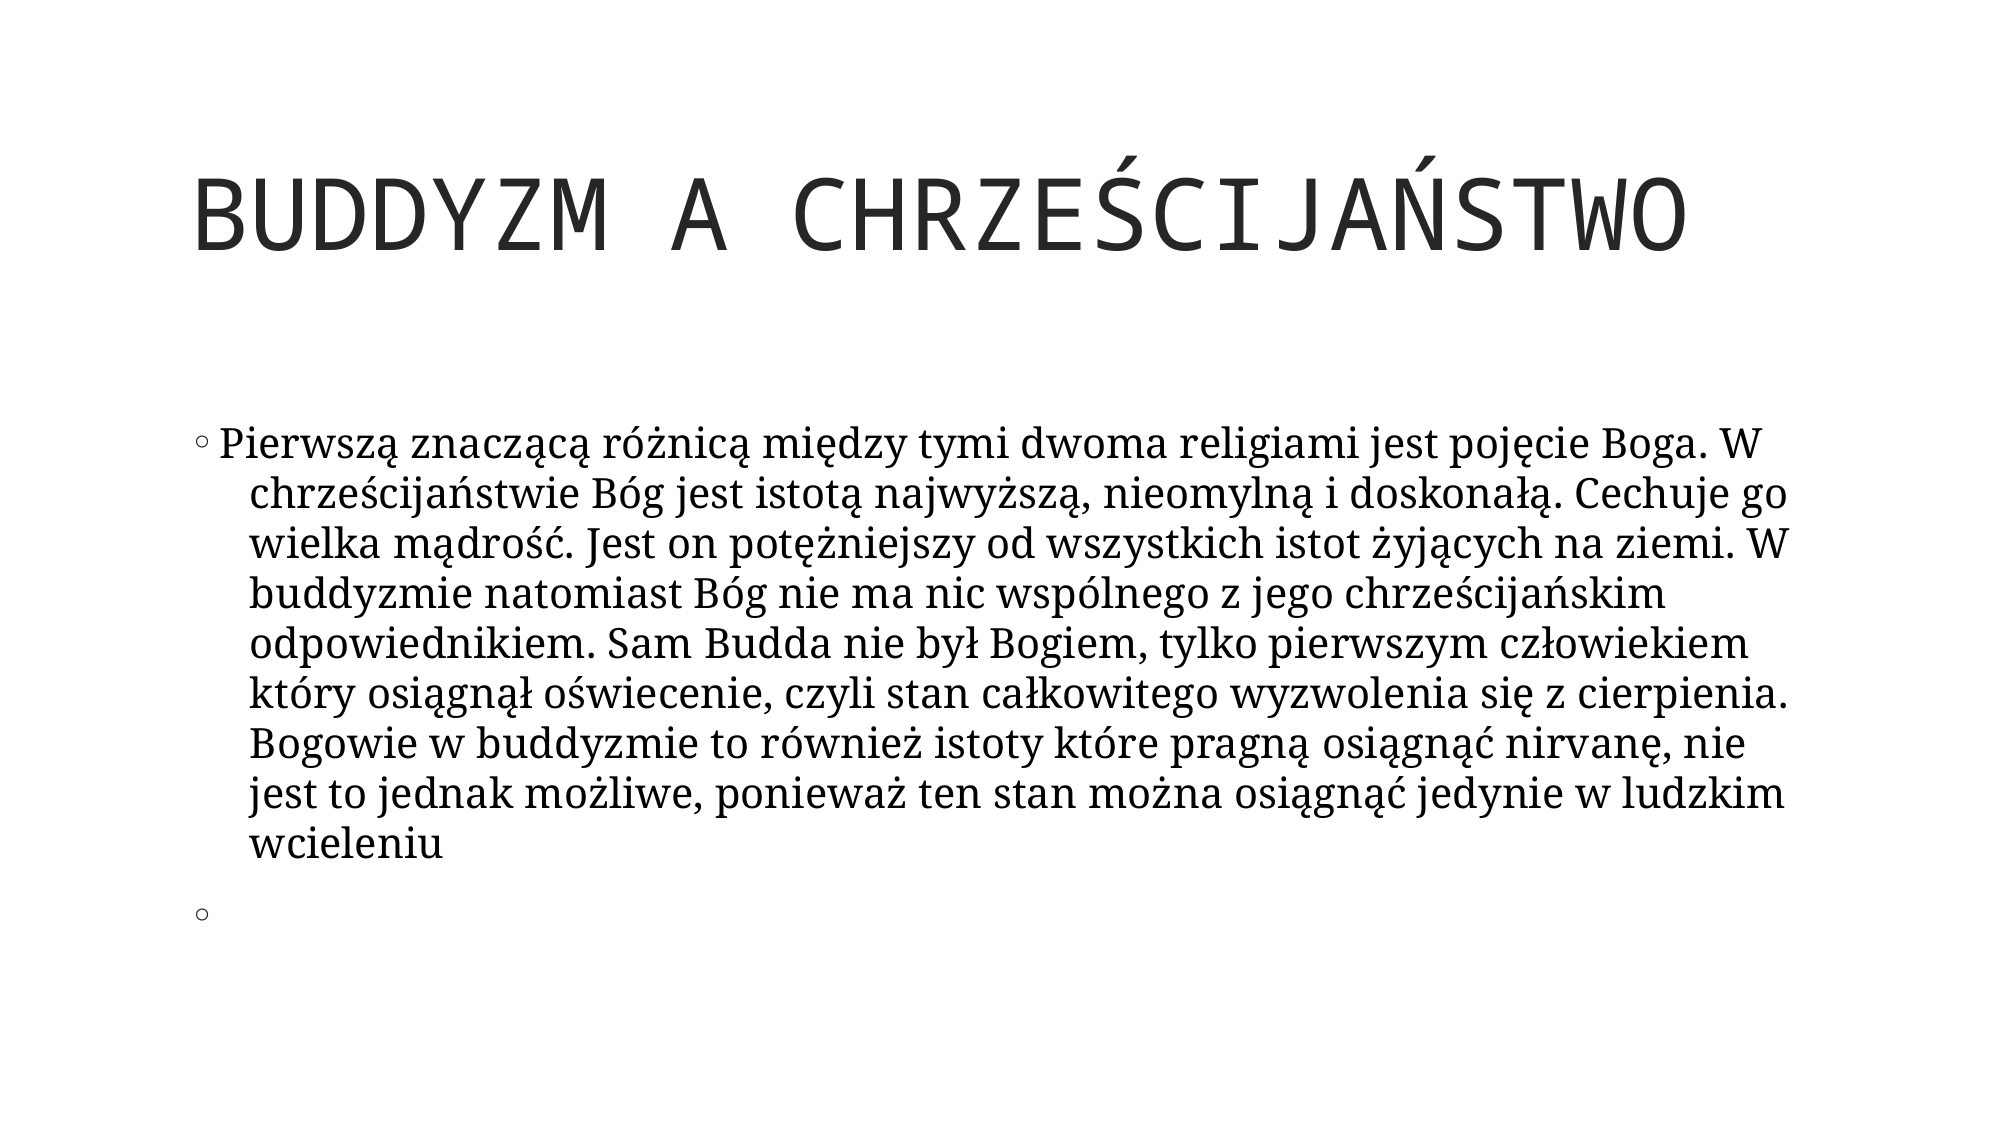

# BUDDYZM A CHRZEŚCIJAŃSTWO
Pierwszą znaczącą różnicą między tymi dwoma religiami jest pojęcie Boga. W chrześcijaństwie Bóg jest istotą najwyższą, nieomylną i doskonałą. Cechuje go wielka mądrość. Jest on potężniejszy od wszystkich istot żyjących na ziemi. W buddyzmie natomiast Bóg nie ma nic wspólnego z jego chrześcijańskim odpowiednikiem. Sam Budda nie był Bogiem, tylko pierwszym człowiekiem który osiągnął oświecenie, czyli stan całkowitego wyzwolenia się z cierpienia. Bogowie w buddyzmie to również istoty które pragną osiągnąć nirvanę, nie jest to jednak możliwe, ponieważ ten stan można osiągnąć jedynie w ludzkim wcieleniu